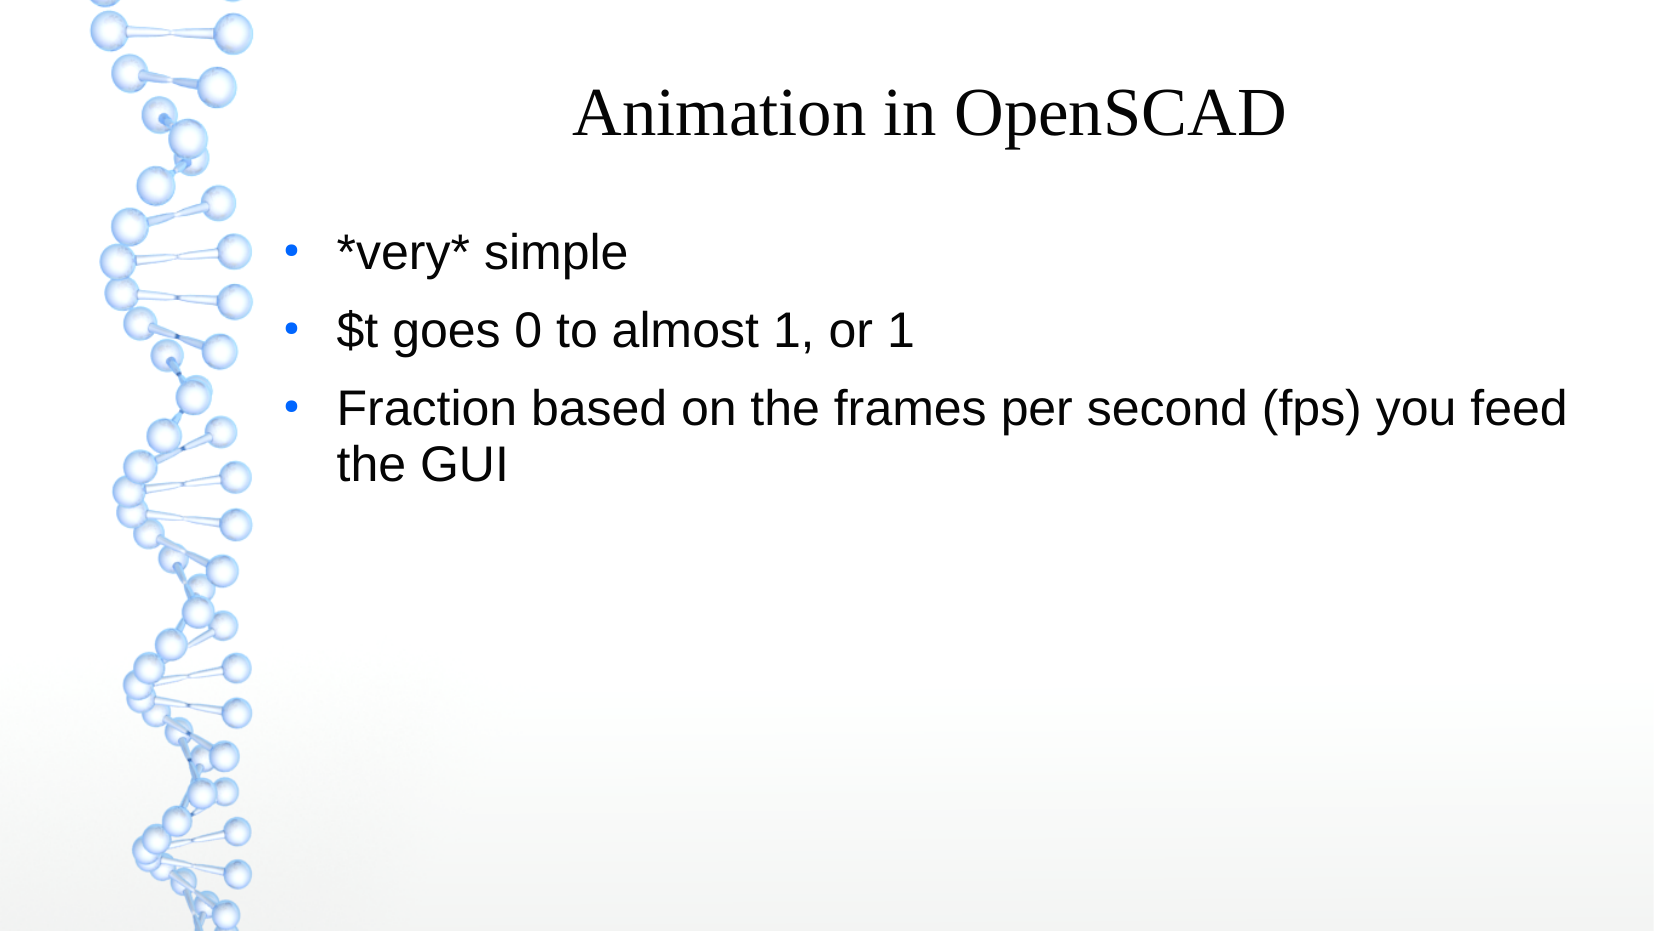

# Animation in OpenSCAD
*very* simple
$t goes 0 to almost 1, or 1
Fraction based on the frames per second (fps) you feed the GUI